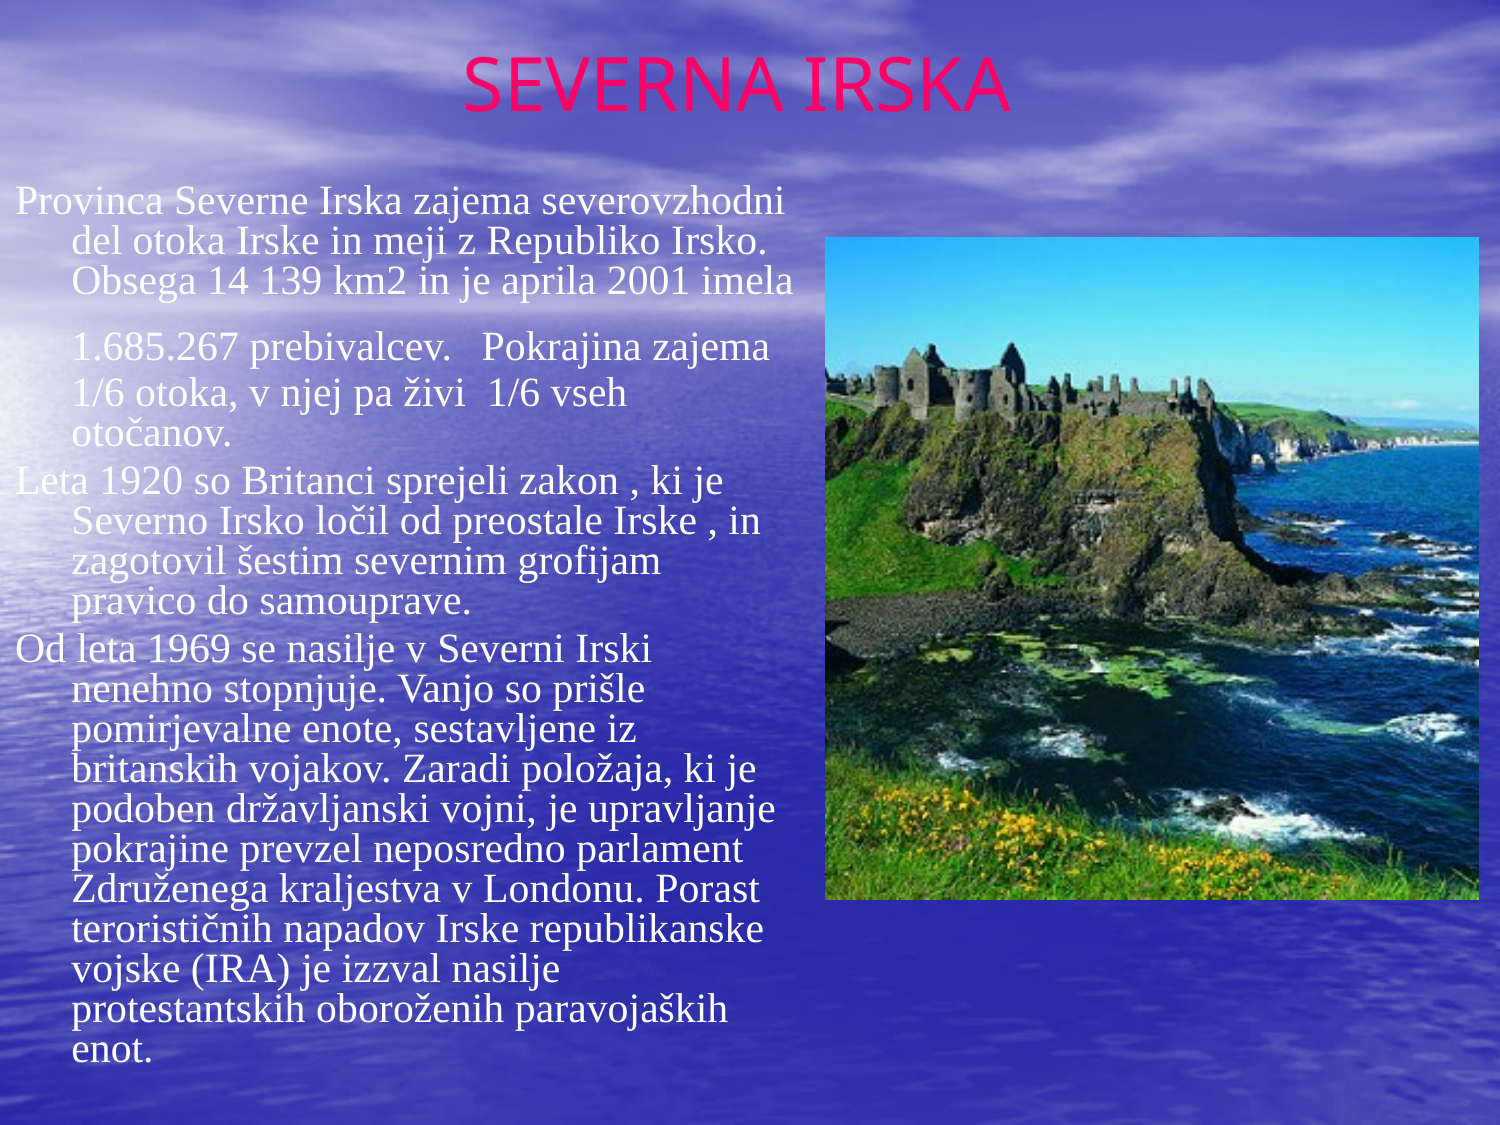

# SEVERNA IRSKA
Provinca Severne Irska zajema severovzhodni del otoka Irske in meji z Republiko Irsko. Obsega 14 139 km2 in je aprila 2001 imela 1.685.267 prebivalcev. Pokrajina zajema 1/6 otoka, v njej pa živi 1/6 vseh otočanov.
Leta 1920 so Britanci sprejeli zakon , ki je Severno Irsko ločil od preostale Irske , in zagotovil šestim severnim grofijam pravico do samouprave.
Od leta 1969 se nasilje v Severni Irski nenehno stopnjuje. Vanjo so prišle pomirjevalne enote, sestavljene iz britanskih vojakov. Zaradi položaja, ki je podoben državljanski vojni, je upravljanje pokrajine prevzel neposredno parlament Združenega kraljestva v Londonu. Porast terorističnih napadov Irske republikanske vojske (IRA) je izzval nasilje protestantskih oboroženih paravojaških enot.